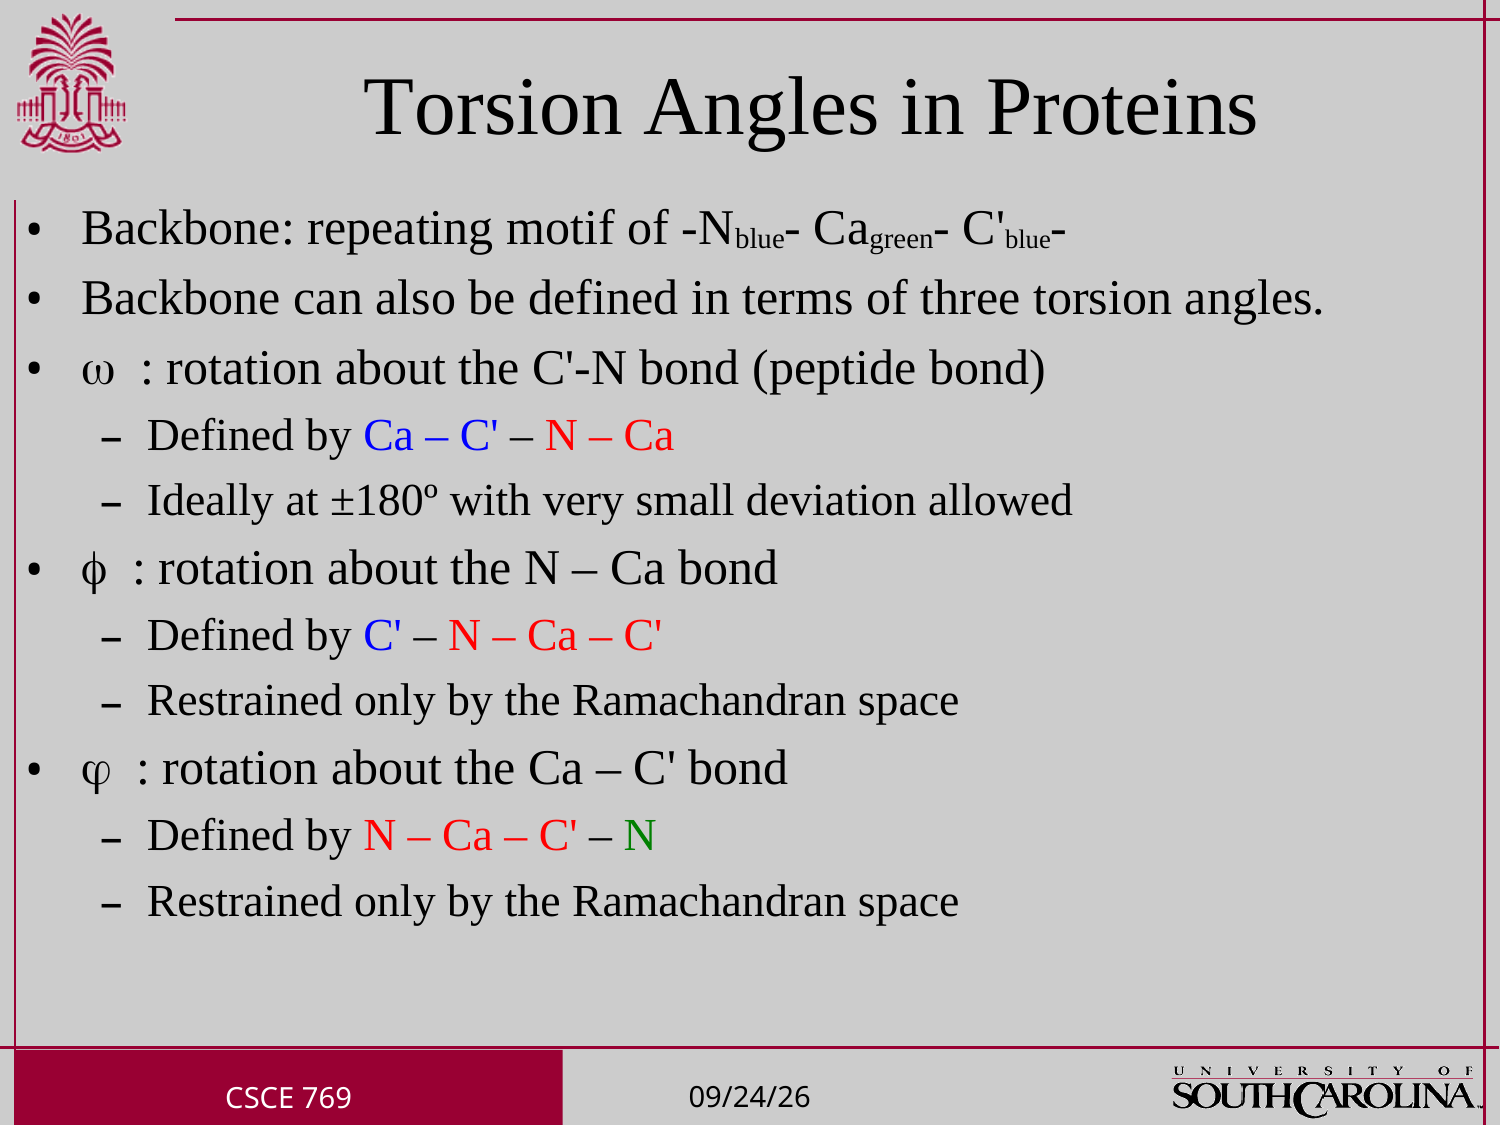

# Torsion Angles in Proteins
Backbone: repeating motif of -Nblue- Cagreen- C'blue-
Backbone can also be defined in terms of three torsion angles.
w : rotation about the C'-N bond (peptide bond)
Defined by Ca – C' – N – Ca
Ideally at ±180º with very small deviation allowed
f : rotation about the N – Ca bond
Defined by C' – N – Ca – C'
Restrained only by the Ramachandran space
j : rotation about the Ca – C' bond
Defined by N – Ca – C' – N
Restrained only by the Ramachandran space